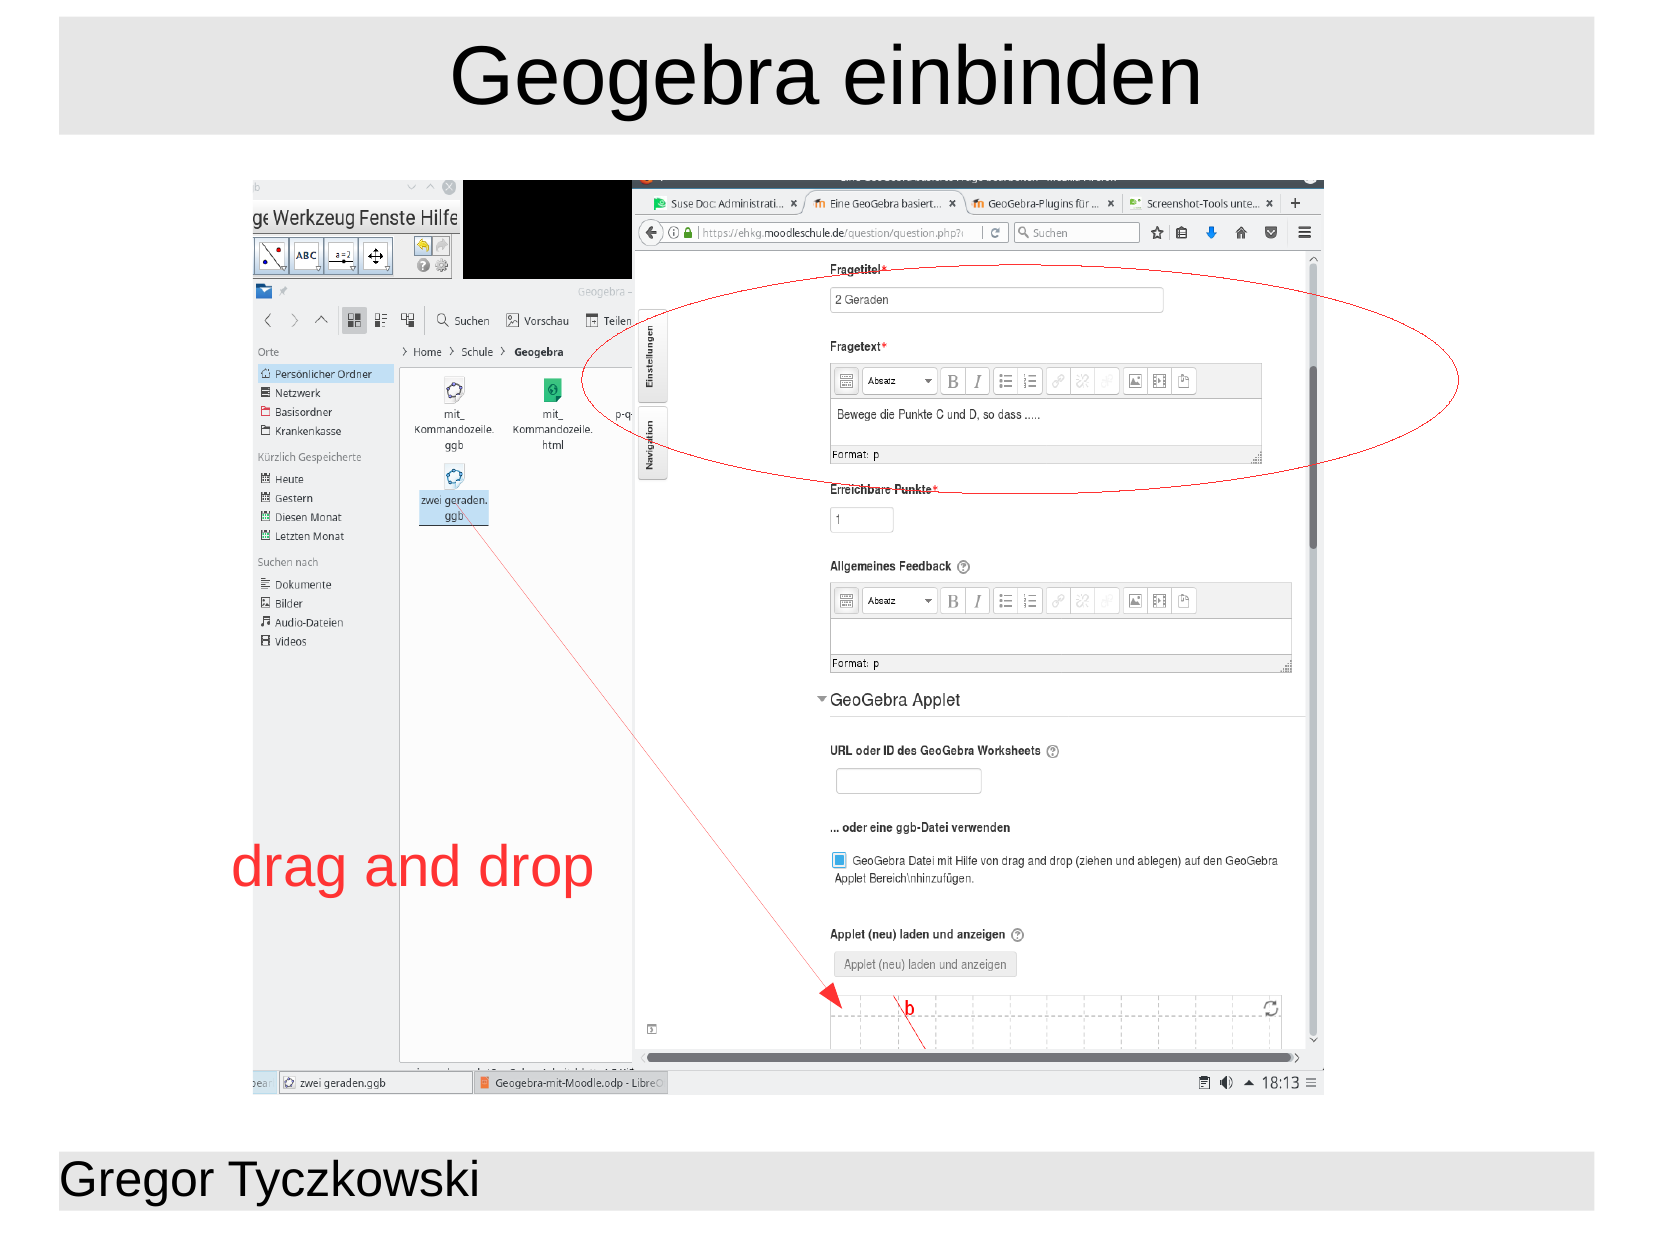

Geogebra einbinden
drag and drop
# Gregor Tyczkowski